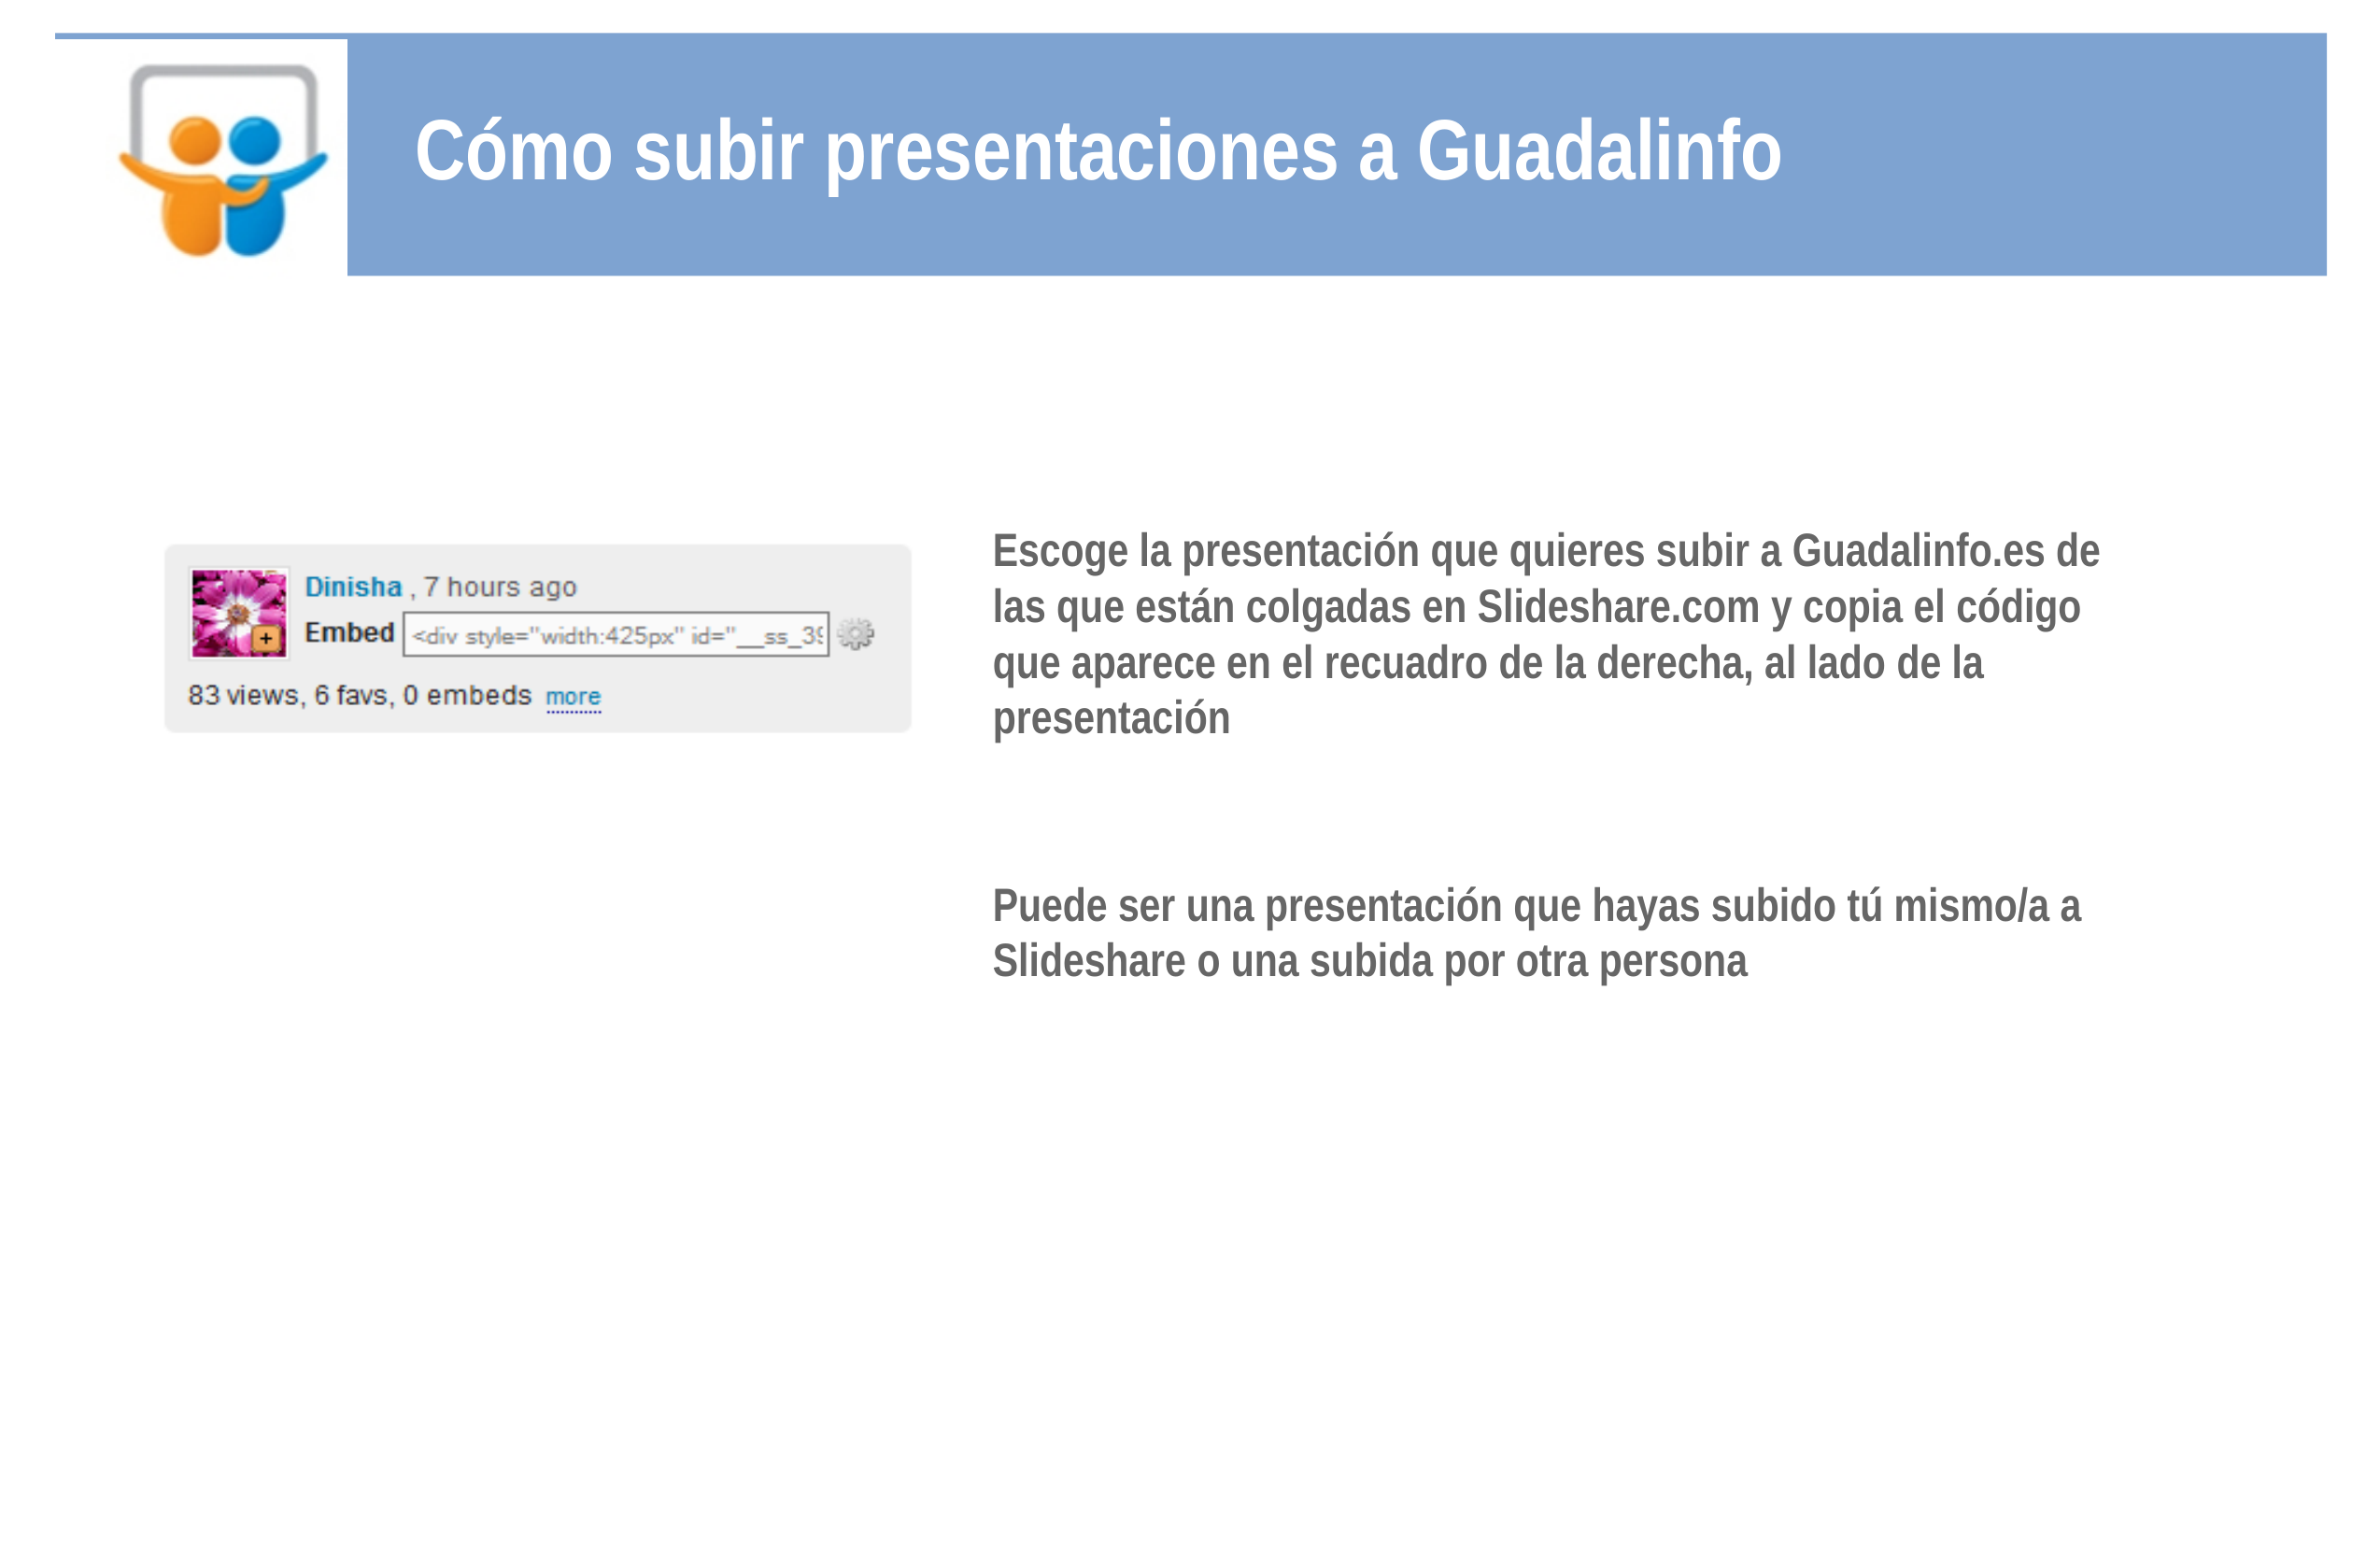

Cómo subir presentaciones a Guadalinfo
Escoge la presentación que quieres subir a Guadalinfo.es de las que están colgadas en Slideshare.com y copia el código que aparece en el recuadro de la derecha, al lado de la presentación
Puede ser una presentación que hayas subido tú mismo/a a Slideshare o una subida por otra persona